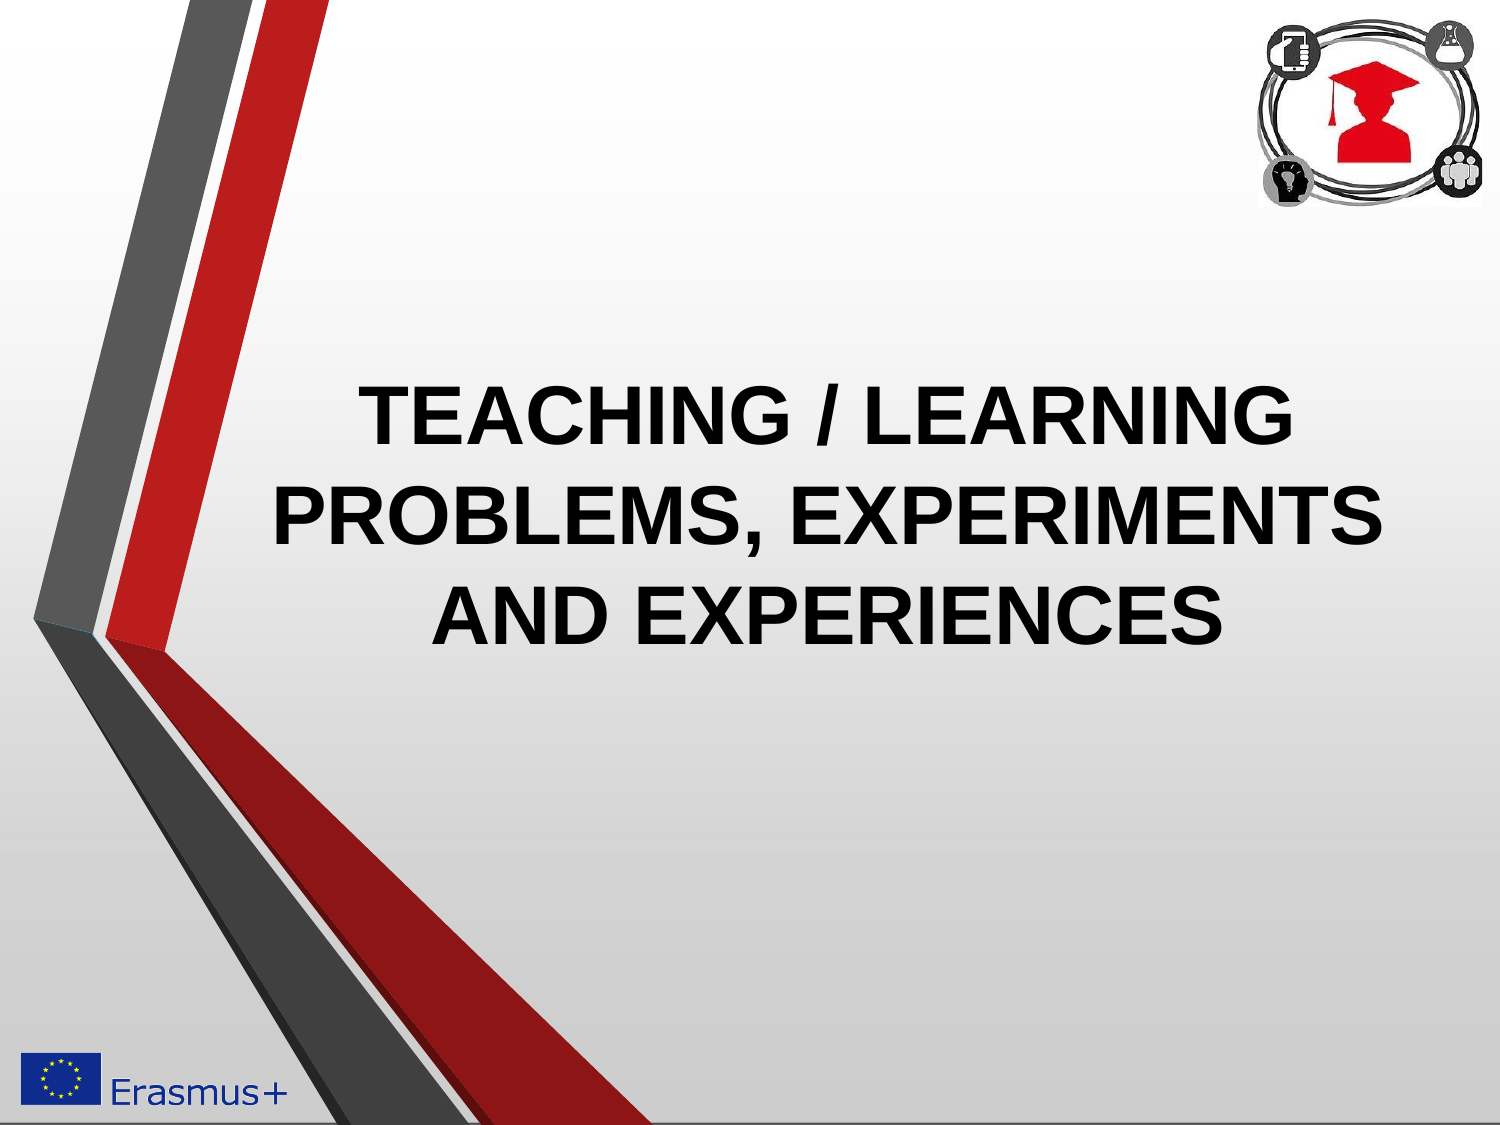

# Teaching / learning problems, experiments and experiences